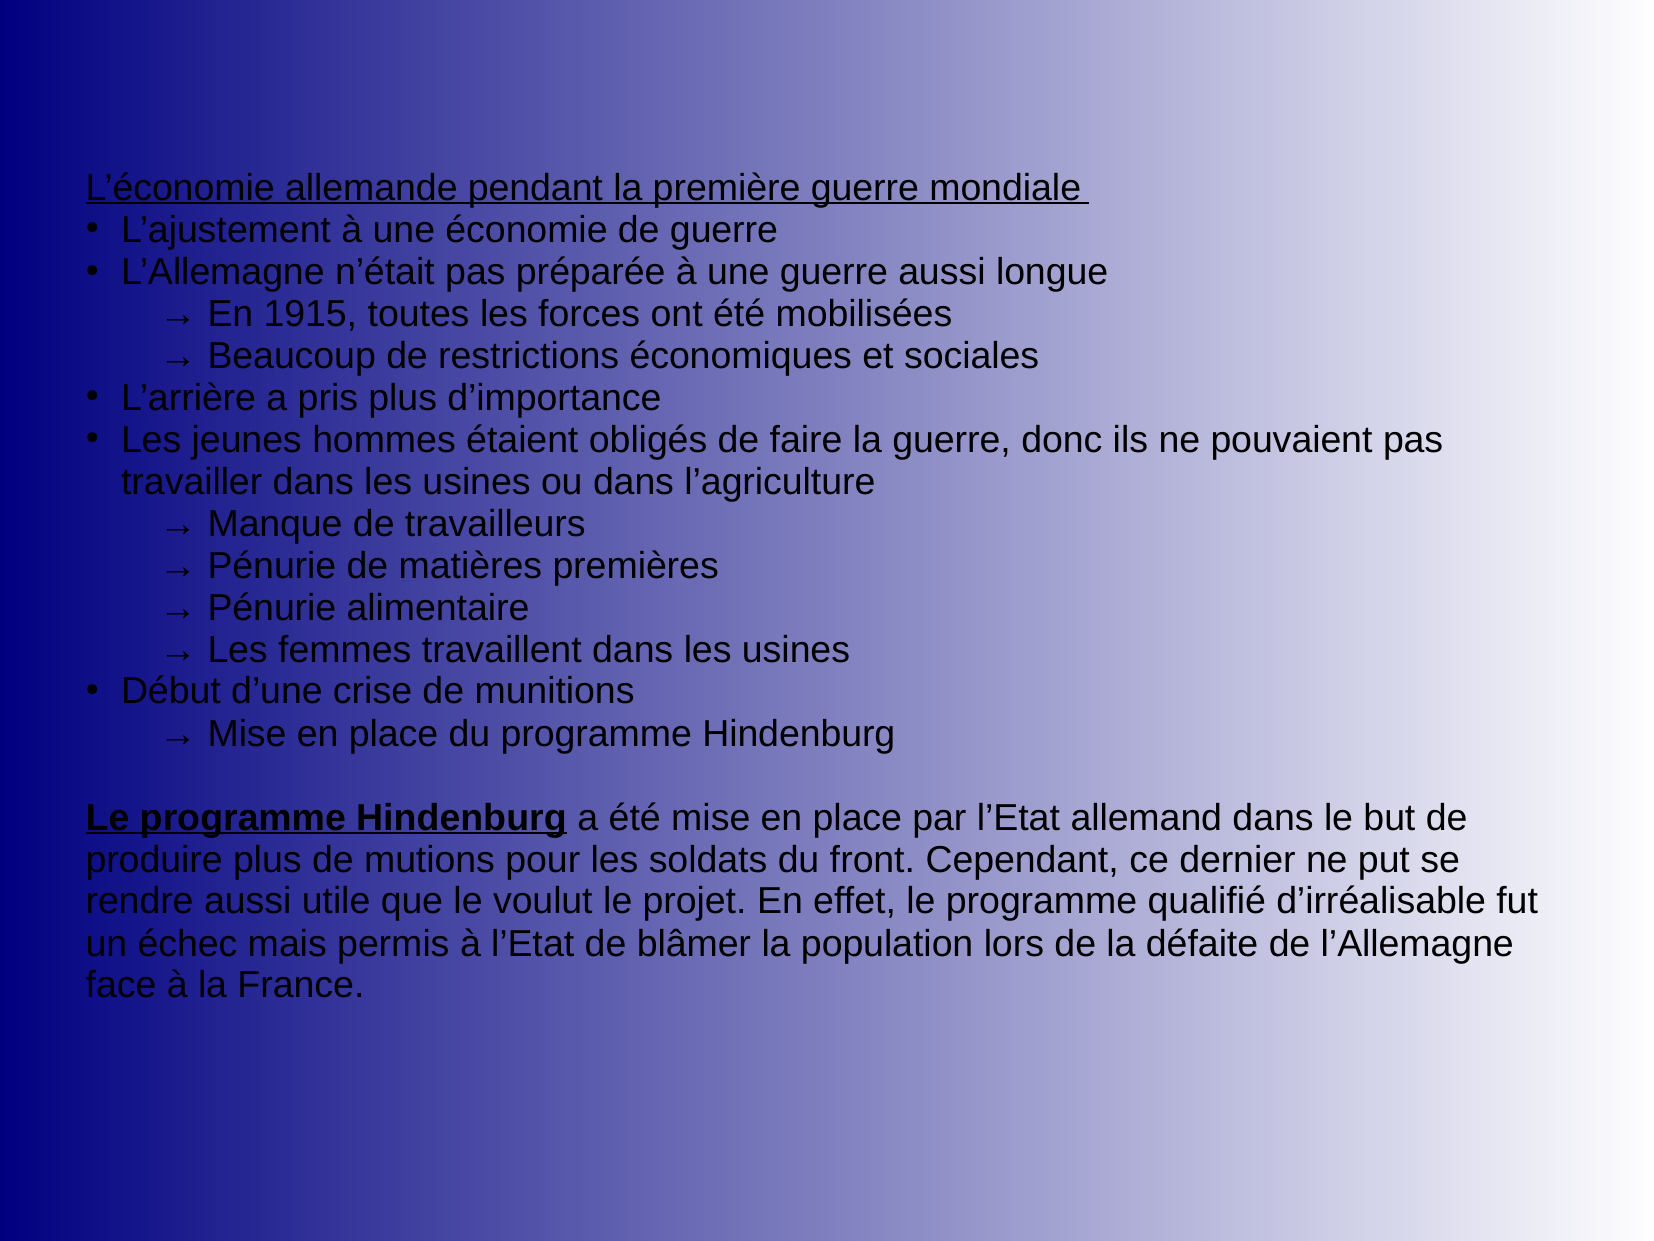

L’économie allemande pendant la première guerre mondiale
L’ajustement à une économie de guerre
L’Allemagne n’était pas préparée à une guerre aussi longue
	→ En 1915, toutes les forces ont été mobilisées
	→ Beaucoup de restrictions économiques et sociales
L’arrière a pris plus d’importance
Les jeunes hommes étaient obligés de faire la guerre, donc ils ne pouvaient pas travailler dans les usines ou dans l’agriculture
	→ Manque de travailleurs
	→ Pénurie de matières premières
	→ Pénurie alimentaire
	→ Les femmes travaillent dans les usines
Début d’une crise de munitions
	→ Mise en place du programme Hindenburg
Le programme Hindenburg a été mise en place par l’Etat allemand dans le but de produire plus de mutions pour les soldats du front. Cependant, ce dernier ne put se rendre aussi utile que le voulut le projet. En effet, le programme qualifié d’irréalisable fut un échec mais permis à l’Etat de blâmer la population lors de la défaite de l’Allemagne face à la France.